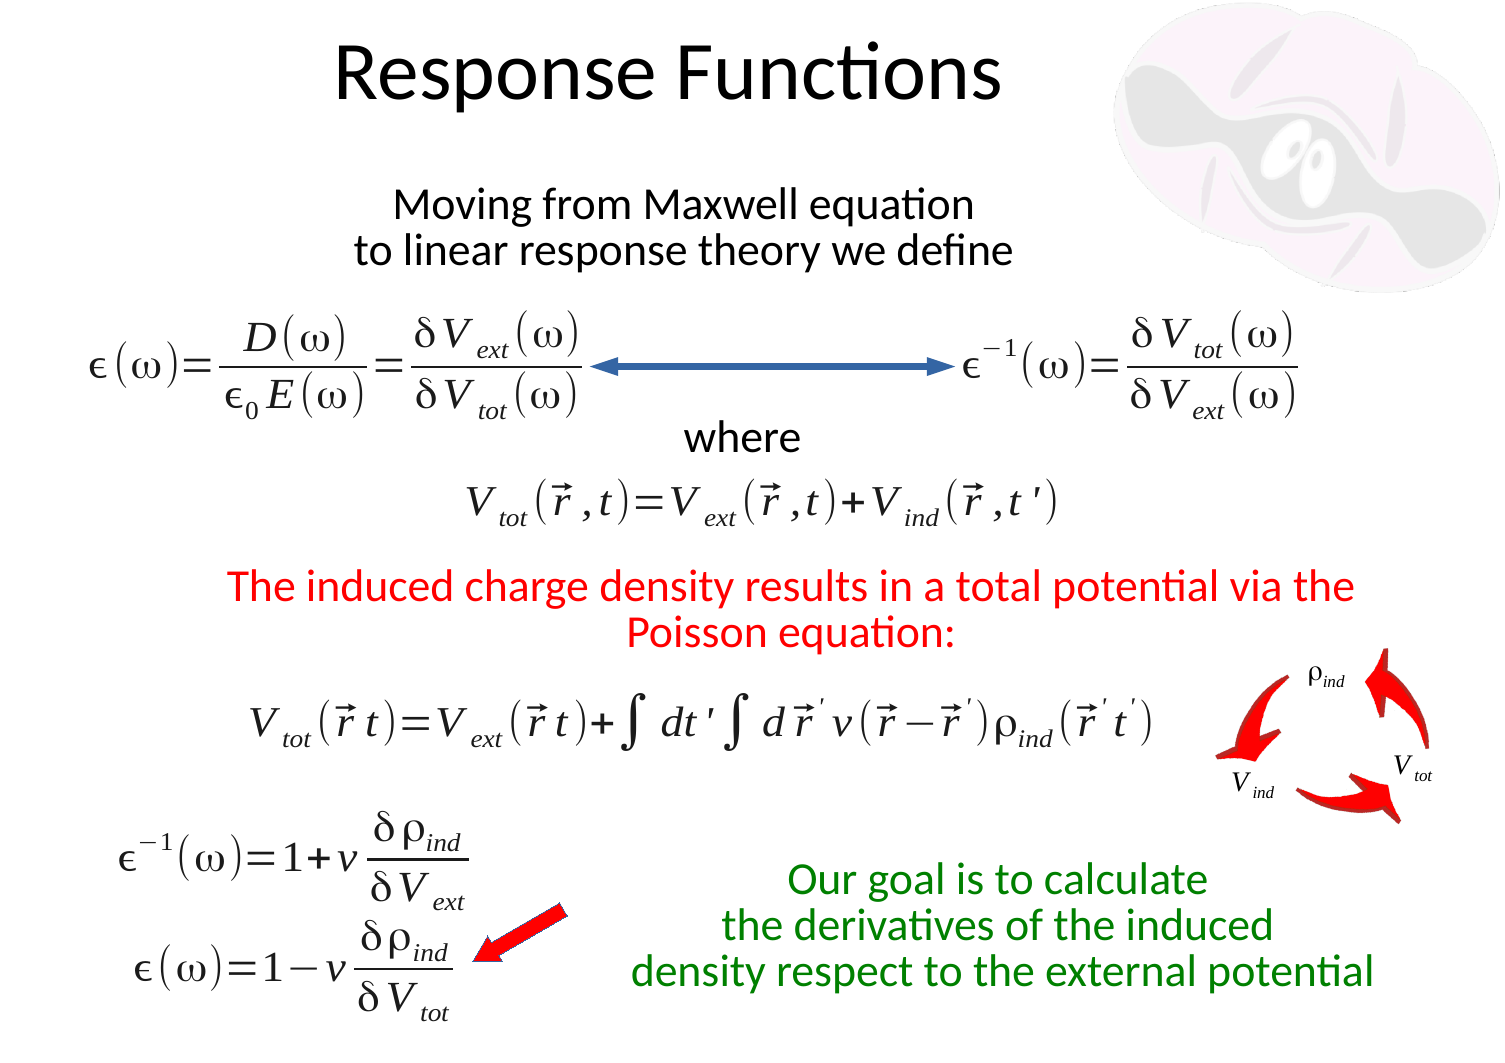

Response Functions
Moving from Maxwell equation
to linear response theory we define
where
The induced charge density results in a total potential via the Poisson equation:
Our goal is to calculate
the derivatives of the induced
density respect to the external potential